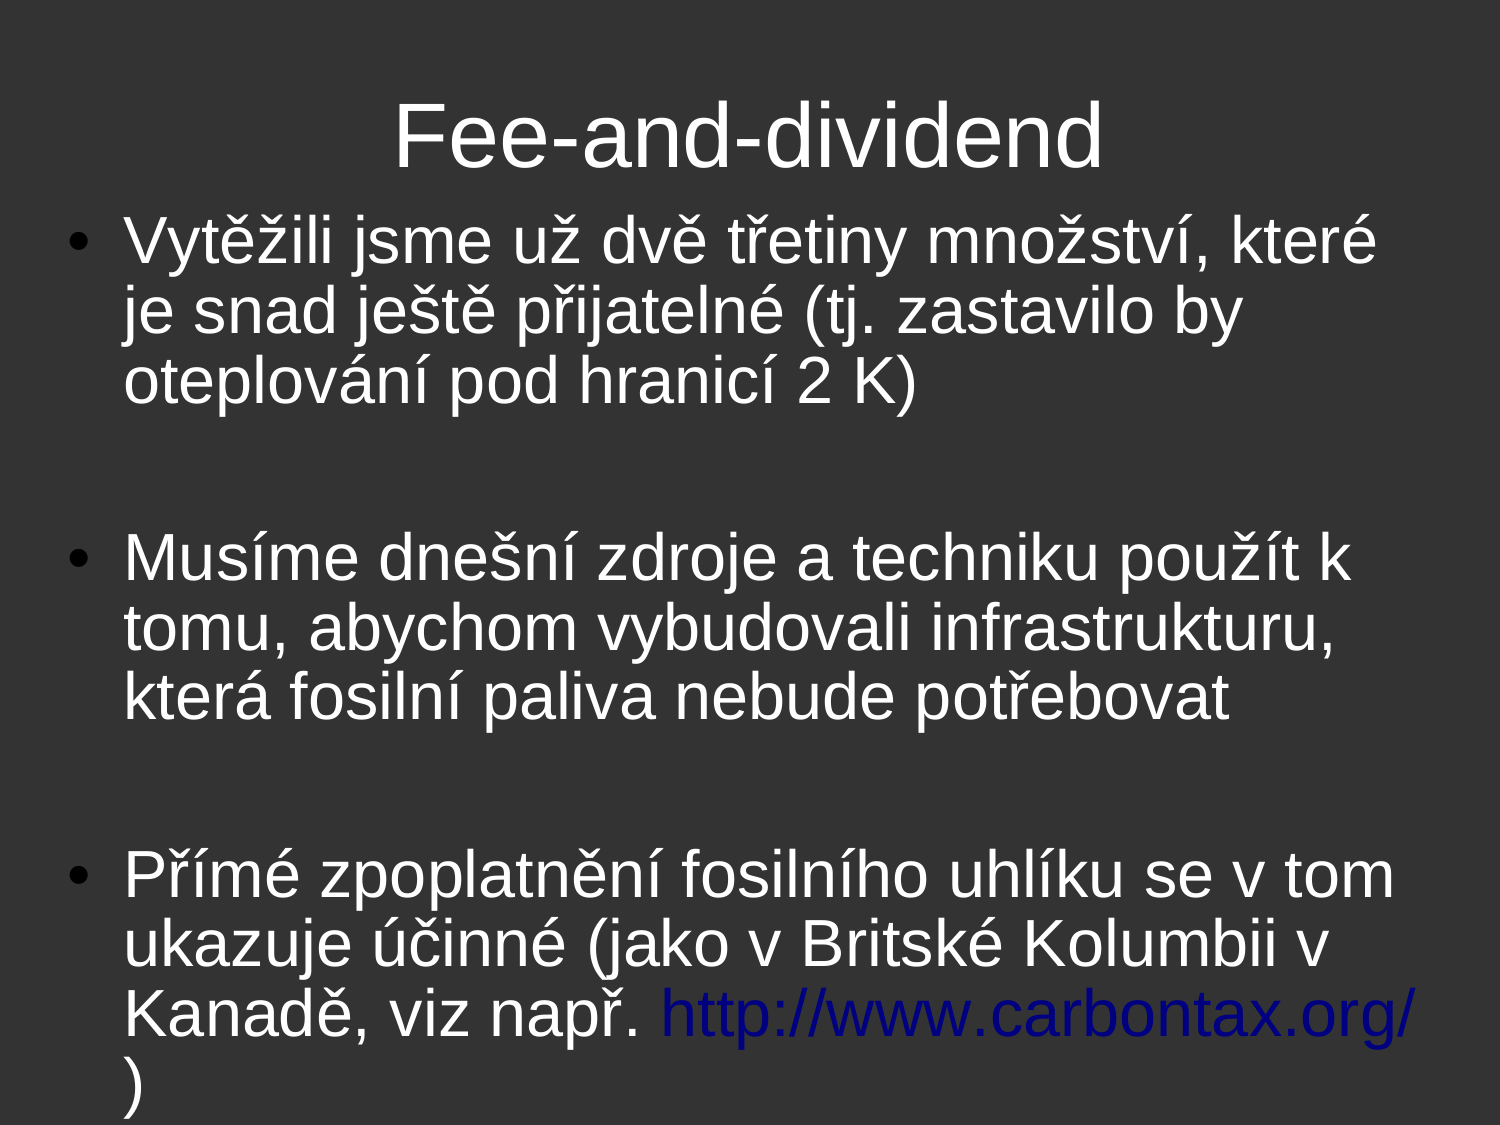

# Fee-and-dividend
Vytěžili jsme už dvě třetiny množství, které je snad ještě přijatelné (tj. zastavilo by oteplování pod hranicí 2 K)
Musíme dnešní zdroje a techniku použít k tomu, abychom vybudovali infrastrukturu, která fosilní paliva nebude potřebovat
Přímé zpoplatnění fosilního uhlíku se v tom ukazuje účinné (jako v Britské Kolumbii v Kanadě, viz např. http://www.carbontax.org/ )